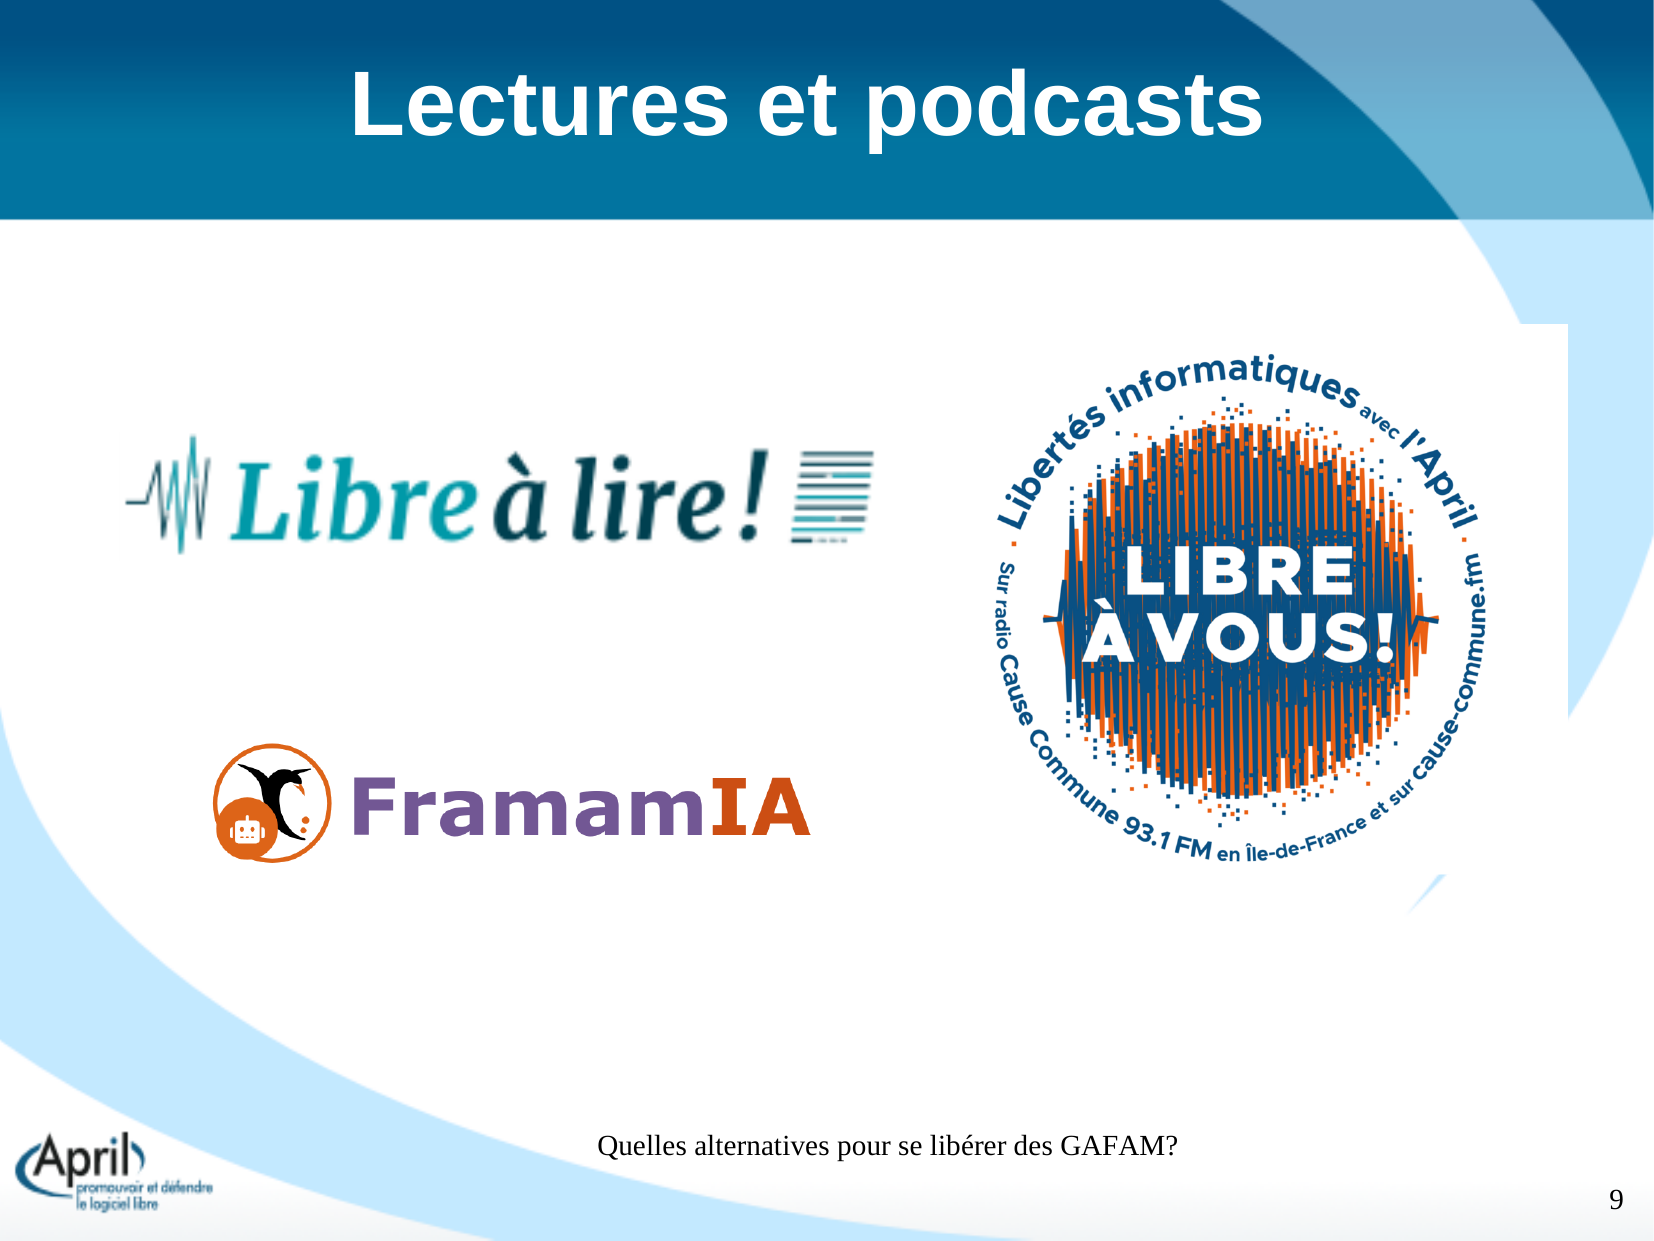

# Lectures et podcasts
Quelles alternatives pour se libérer des GAFAM?
9